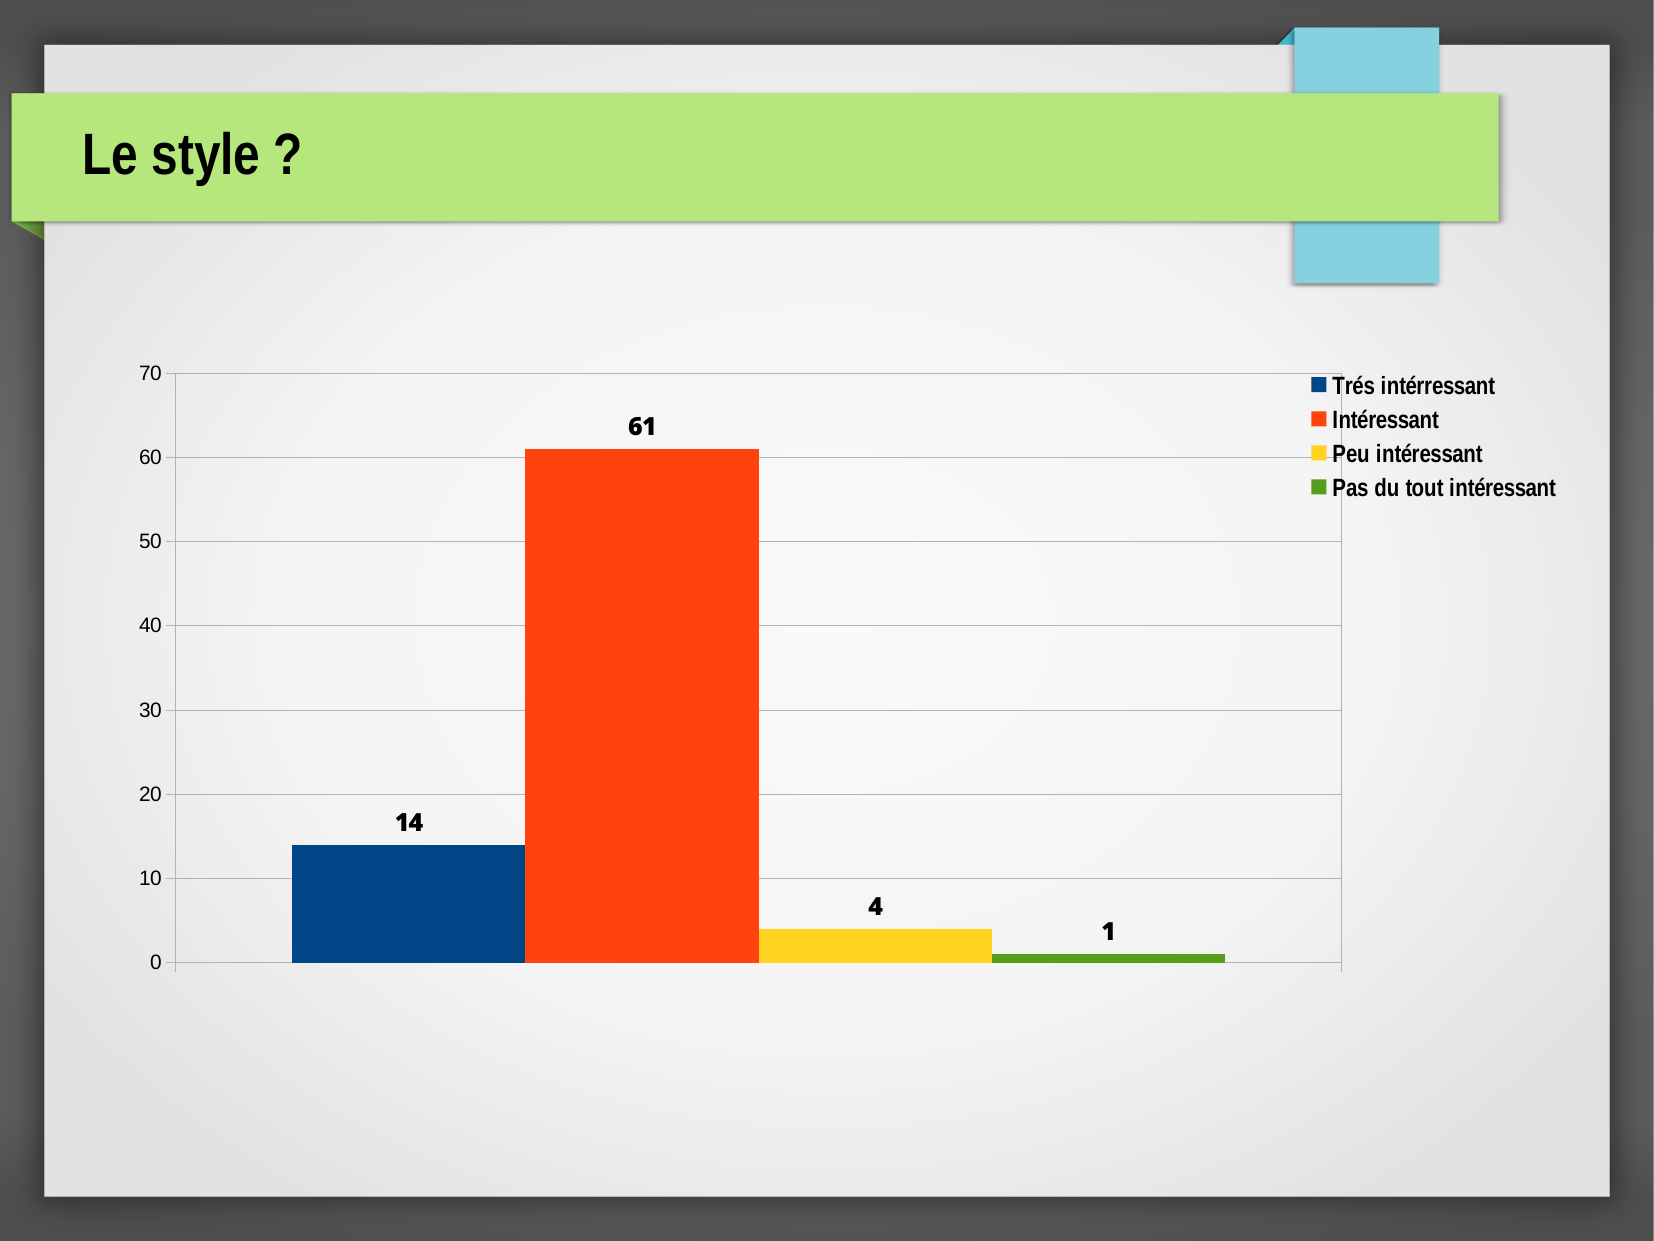

# Le style ?
### Chart
| Category | Trés intérressant | Intéressant | Peu intéressant | Pas du tout intéressant |
|---|---|---|---|---|
| None | 14.0 | 61.0 | 4.0 | 1.0 |